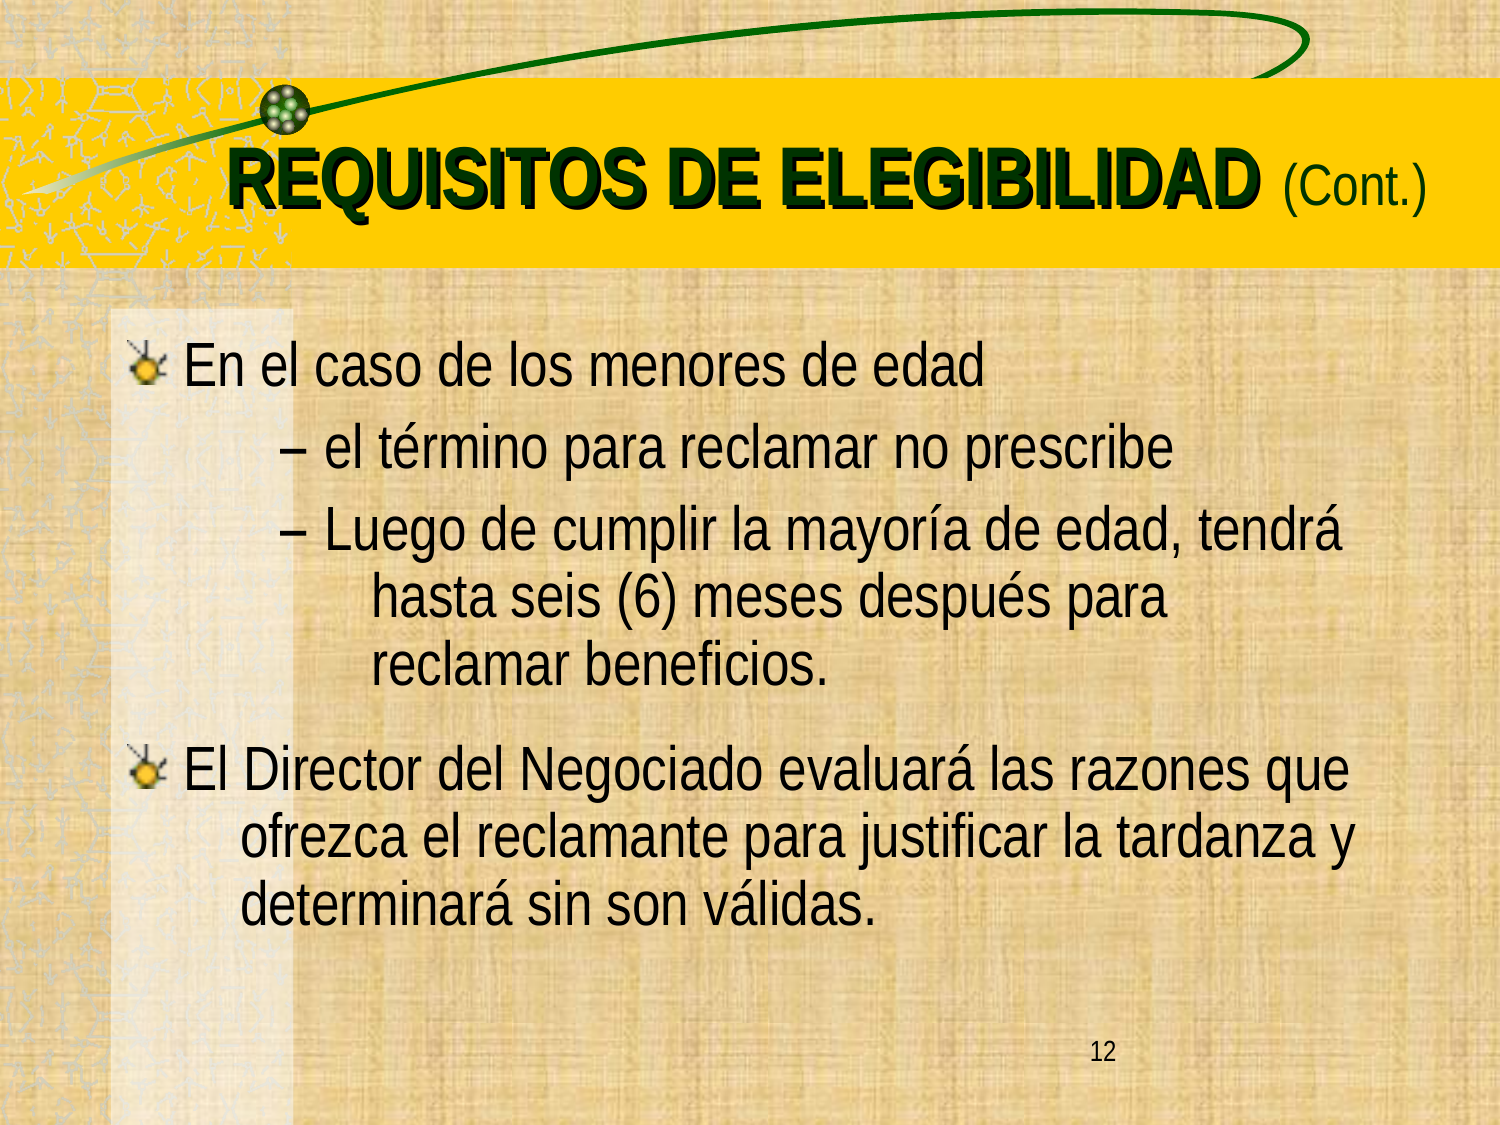

# REQUISITOS DE ELEGIBILIDAD (Cont.)
En el caso de los menores de edad
el término para reclamar no prescribe
Luego de cumplir la mayoría de edad, tendrá hasta seis (6) meses después para reclamar beneficios.
El Director del Negociado evaluará las razones que ofrezca el reclamante para justificar la tardanza y determinará sin son válidas.